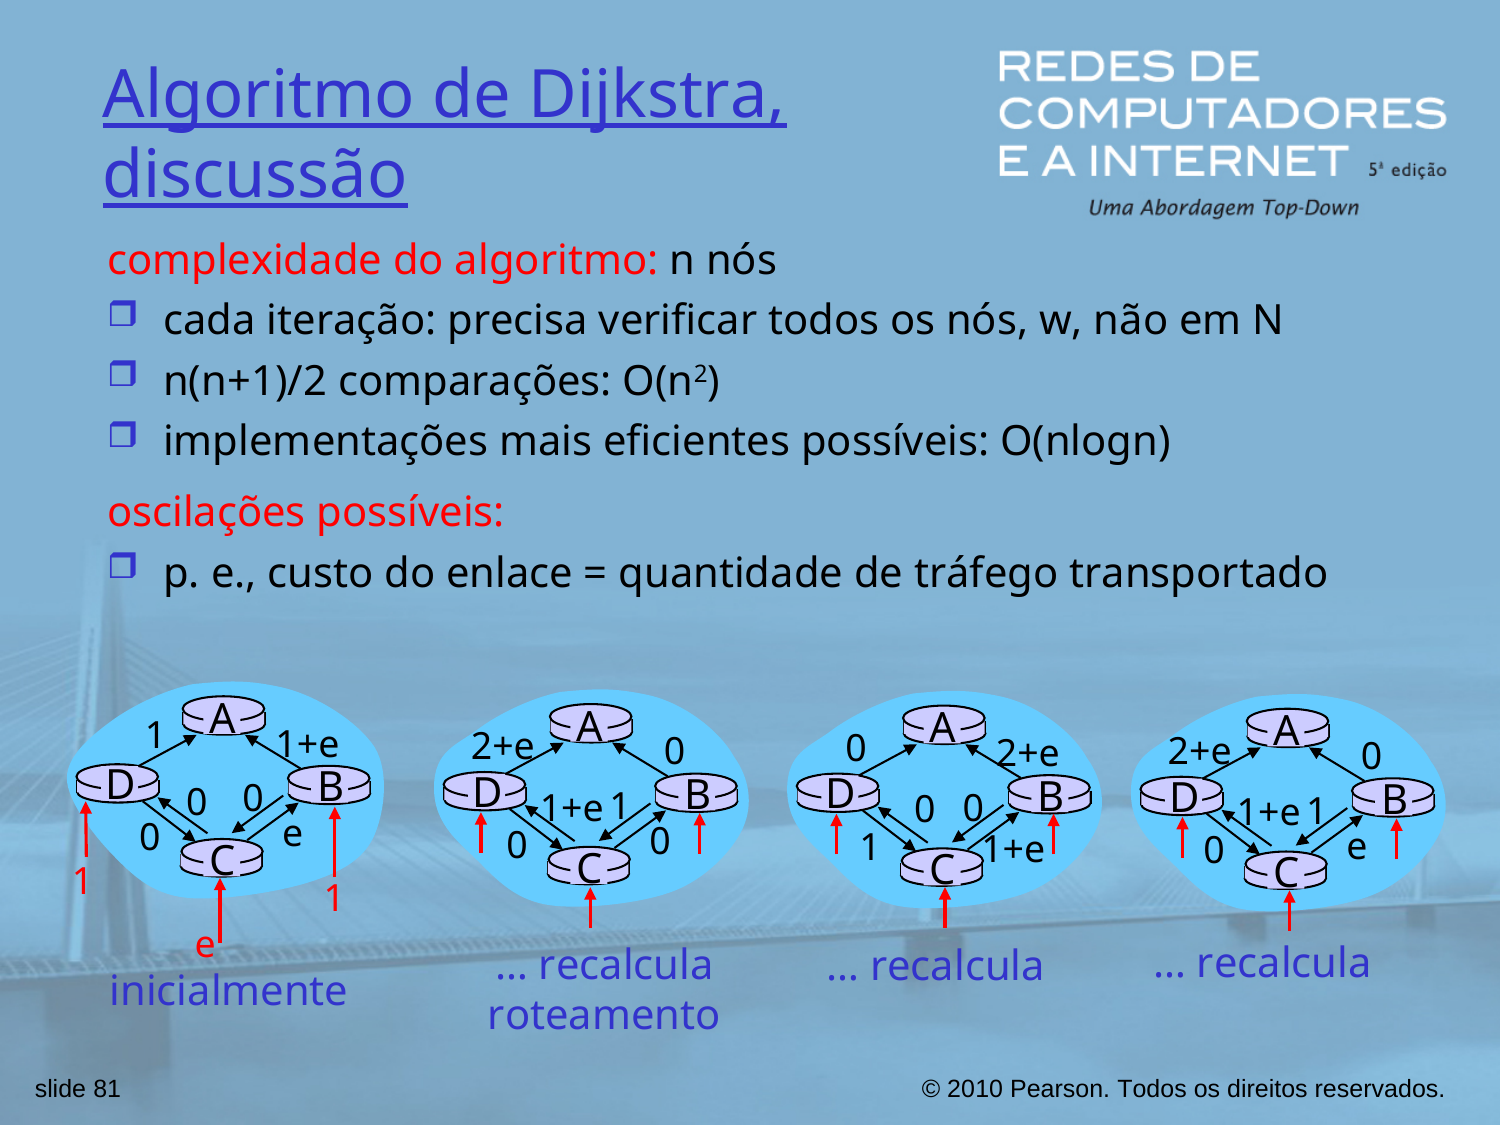

# Algoritmo de Dijkstra, discussão
complexidade do algoritmo: n nós
cada iteração: precisa verificar todos os nós, w, não em N
n(n+1)/2 comparações: O(n2)
implementações mais eficientes possíveis: O(nlogn)
oscilações possíveis:
p. e., custo do enlace = quantidade de tráfego transportado
A
A
A
A
1
1+e
2+e
0
2+e
0
2+e
0
D
B
D
D
B
B
D
B
0
0
1
1+e
0
0
1
1+e
e
0
0
0
e
1
1+e
0
C
C
C
C
1
1
e
… recalcula
… recalcula
roteamento
… recalcula
inicialmente